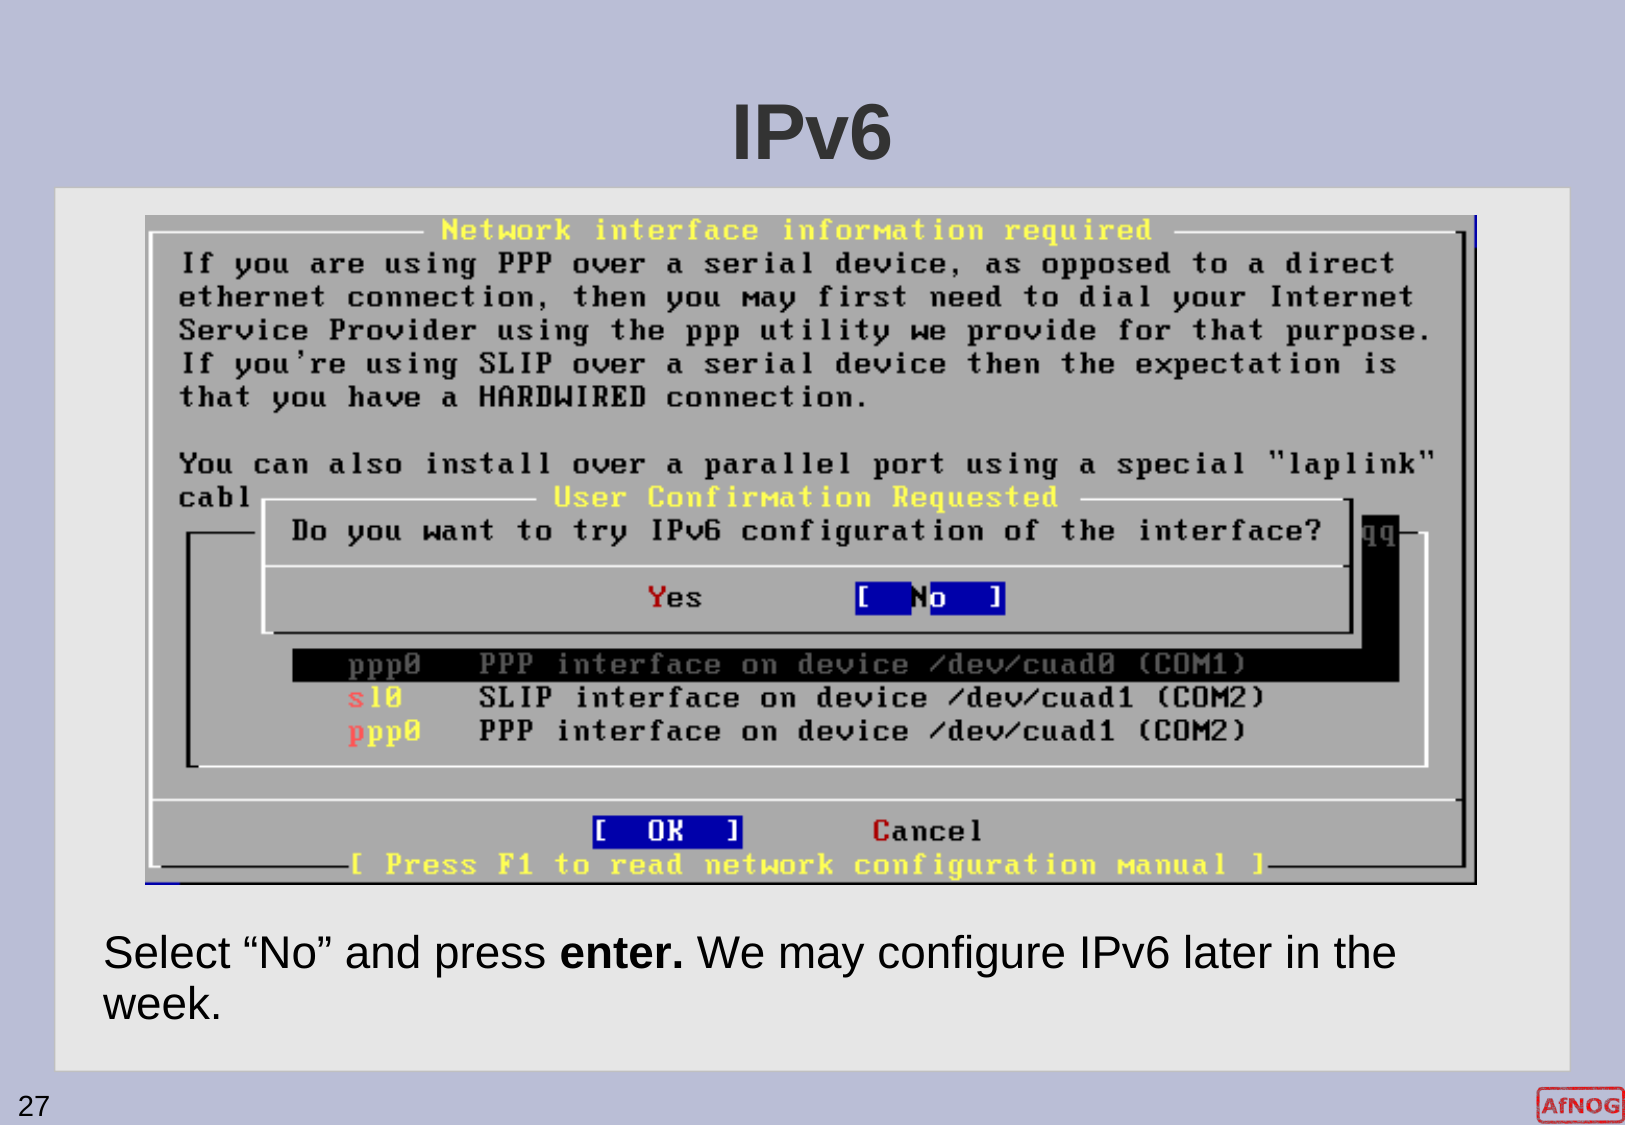

IPv6
Select “No” and press enter. We may configure IPv6 later in the week.